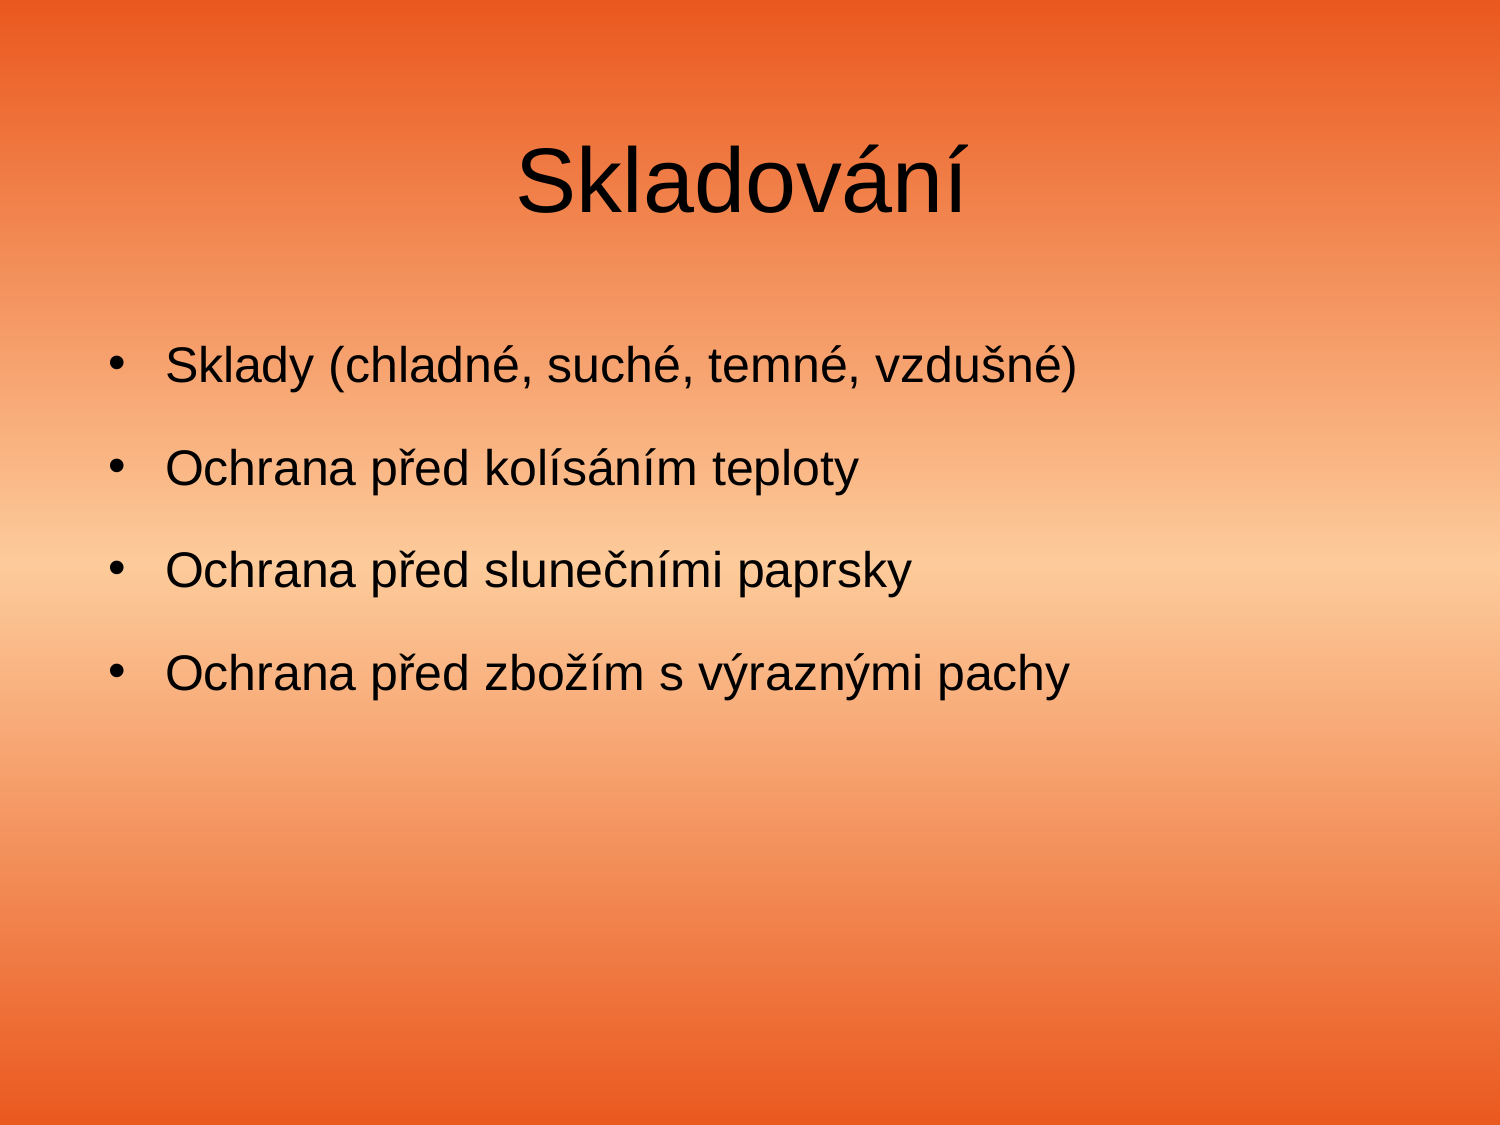

# Skladování
Sklady (chladné, suché, temné, vzdušné)
Ochrana před kolísáním teploty
Ochrana před slunečními paprsky
Ochrana před zbožím s výraznými pachy